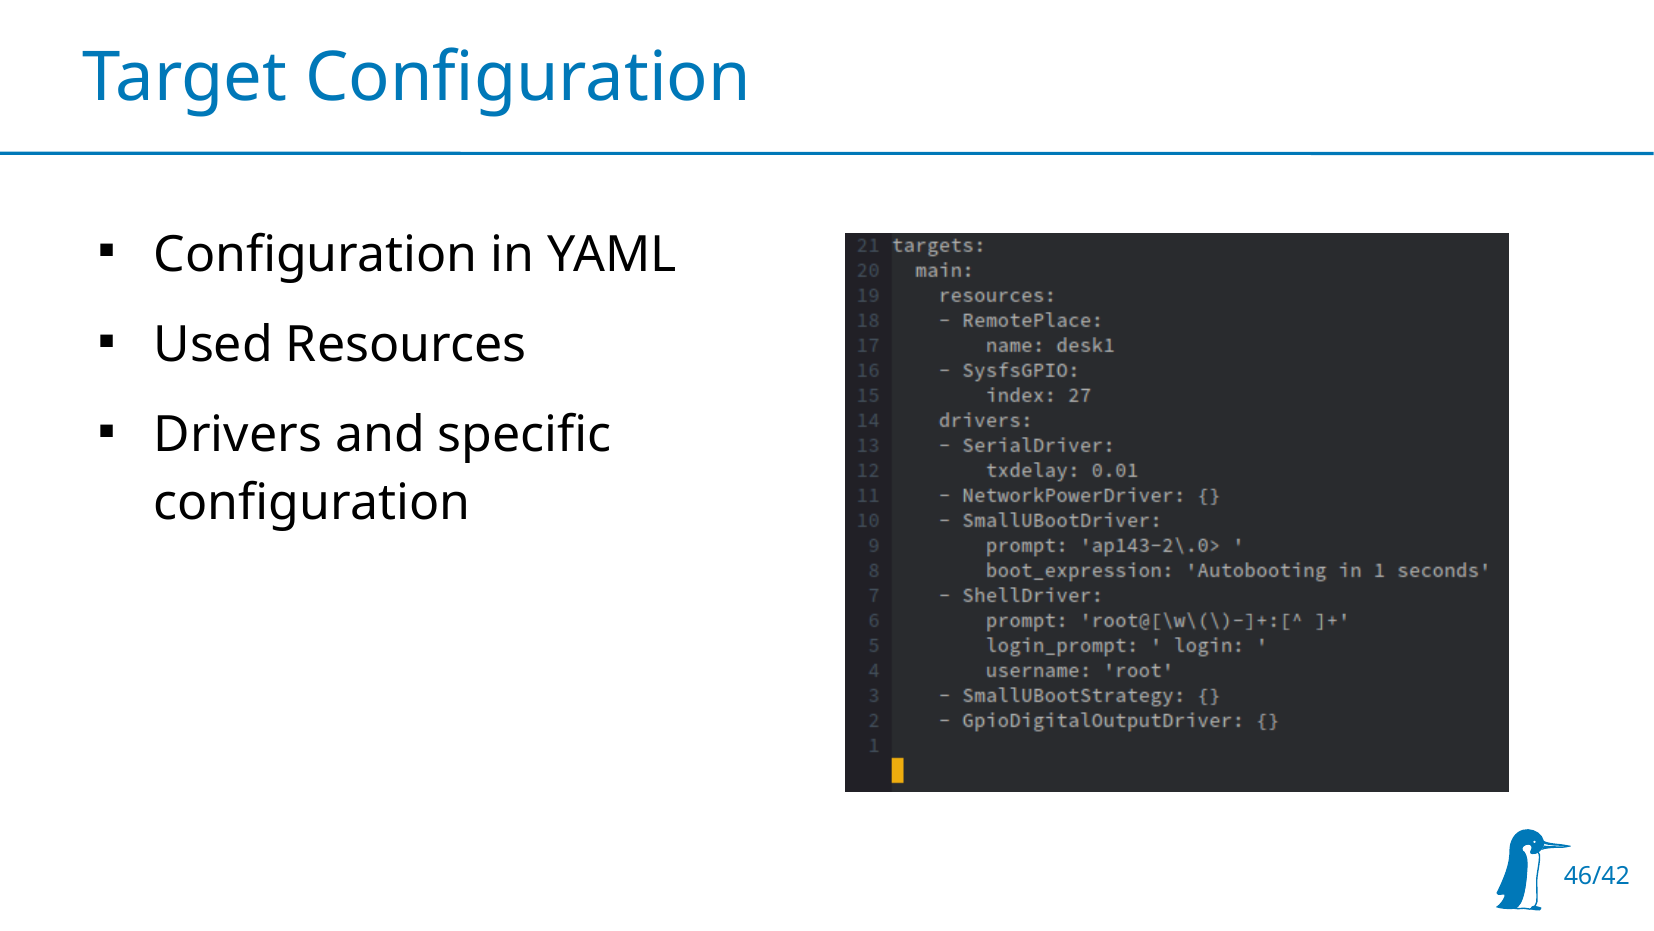

# Target Configuration
Configuration in YAML
Used Resources
Drivers and specific
configuration
46